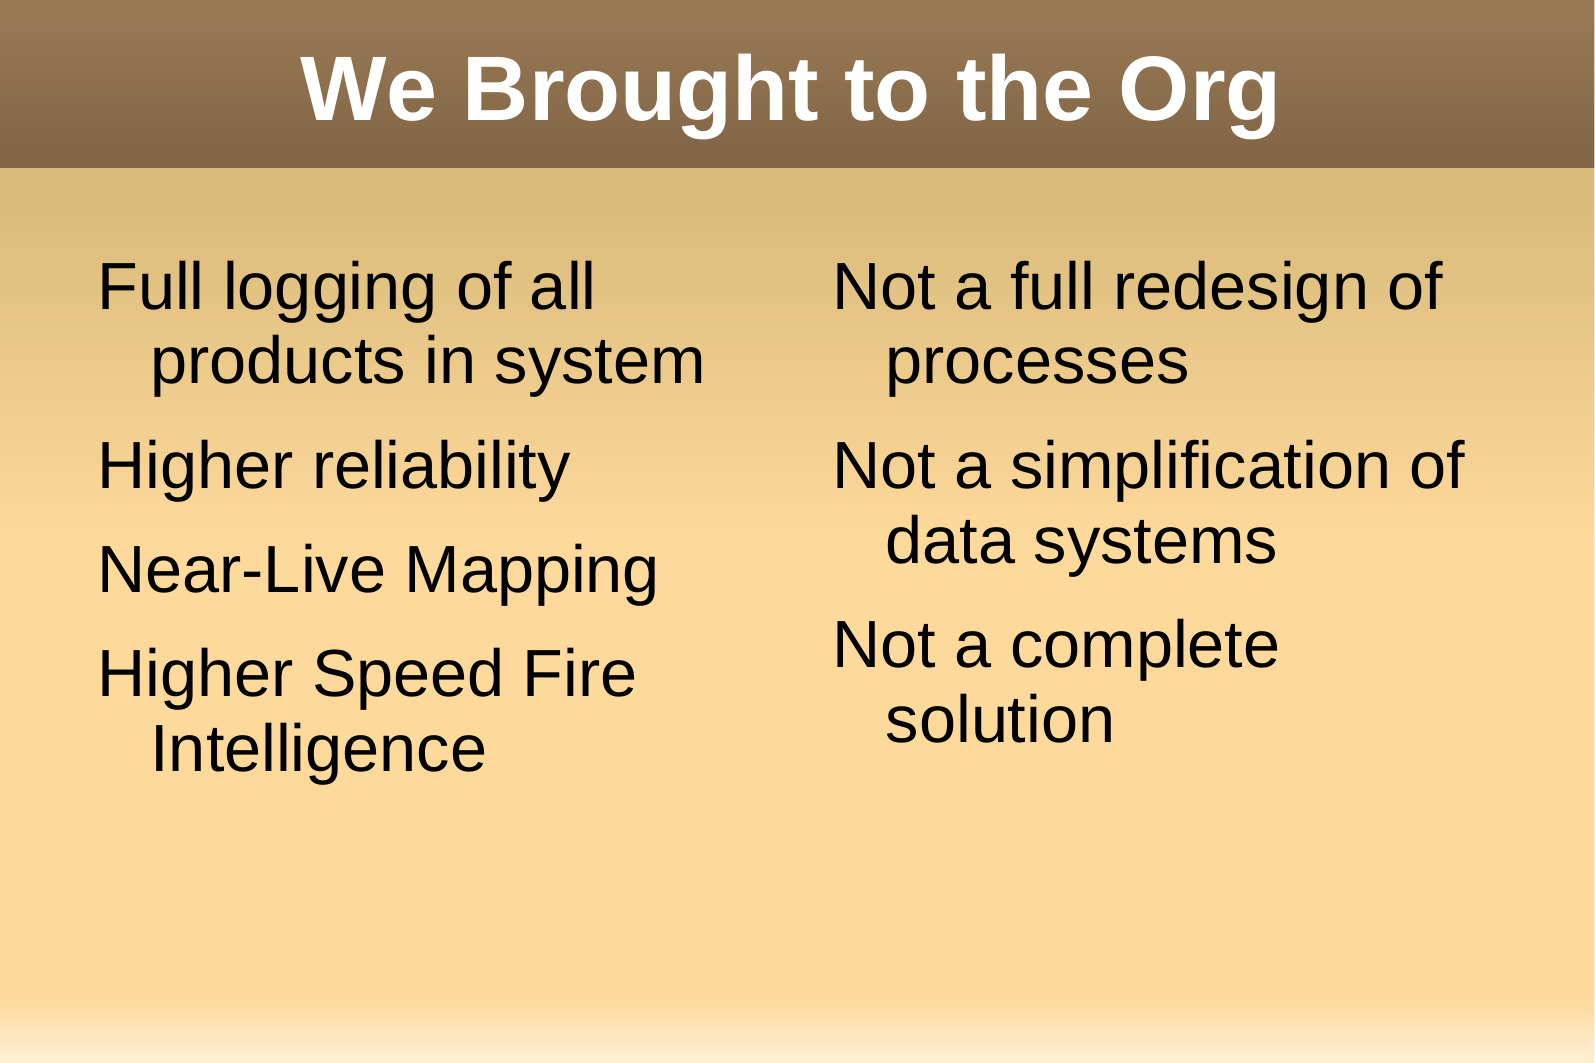

# We Brought to the Org
Full logging of all products in system
Higher reliability
Near-Live Mapping
Higher Speed Fire Intelligence
Not a full redesign of processes
Not a simplification of data systems
Not a complete solution